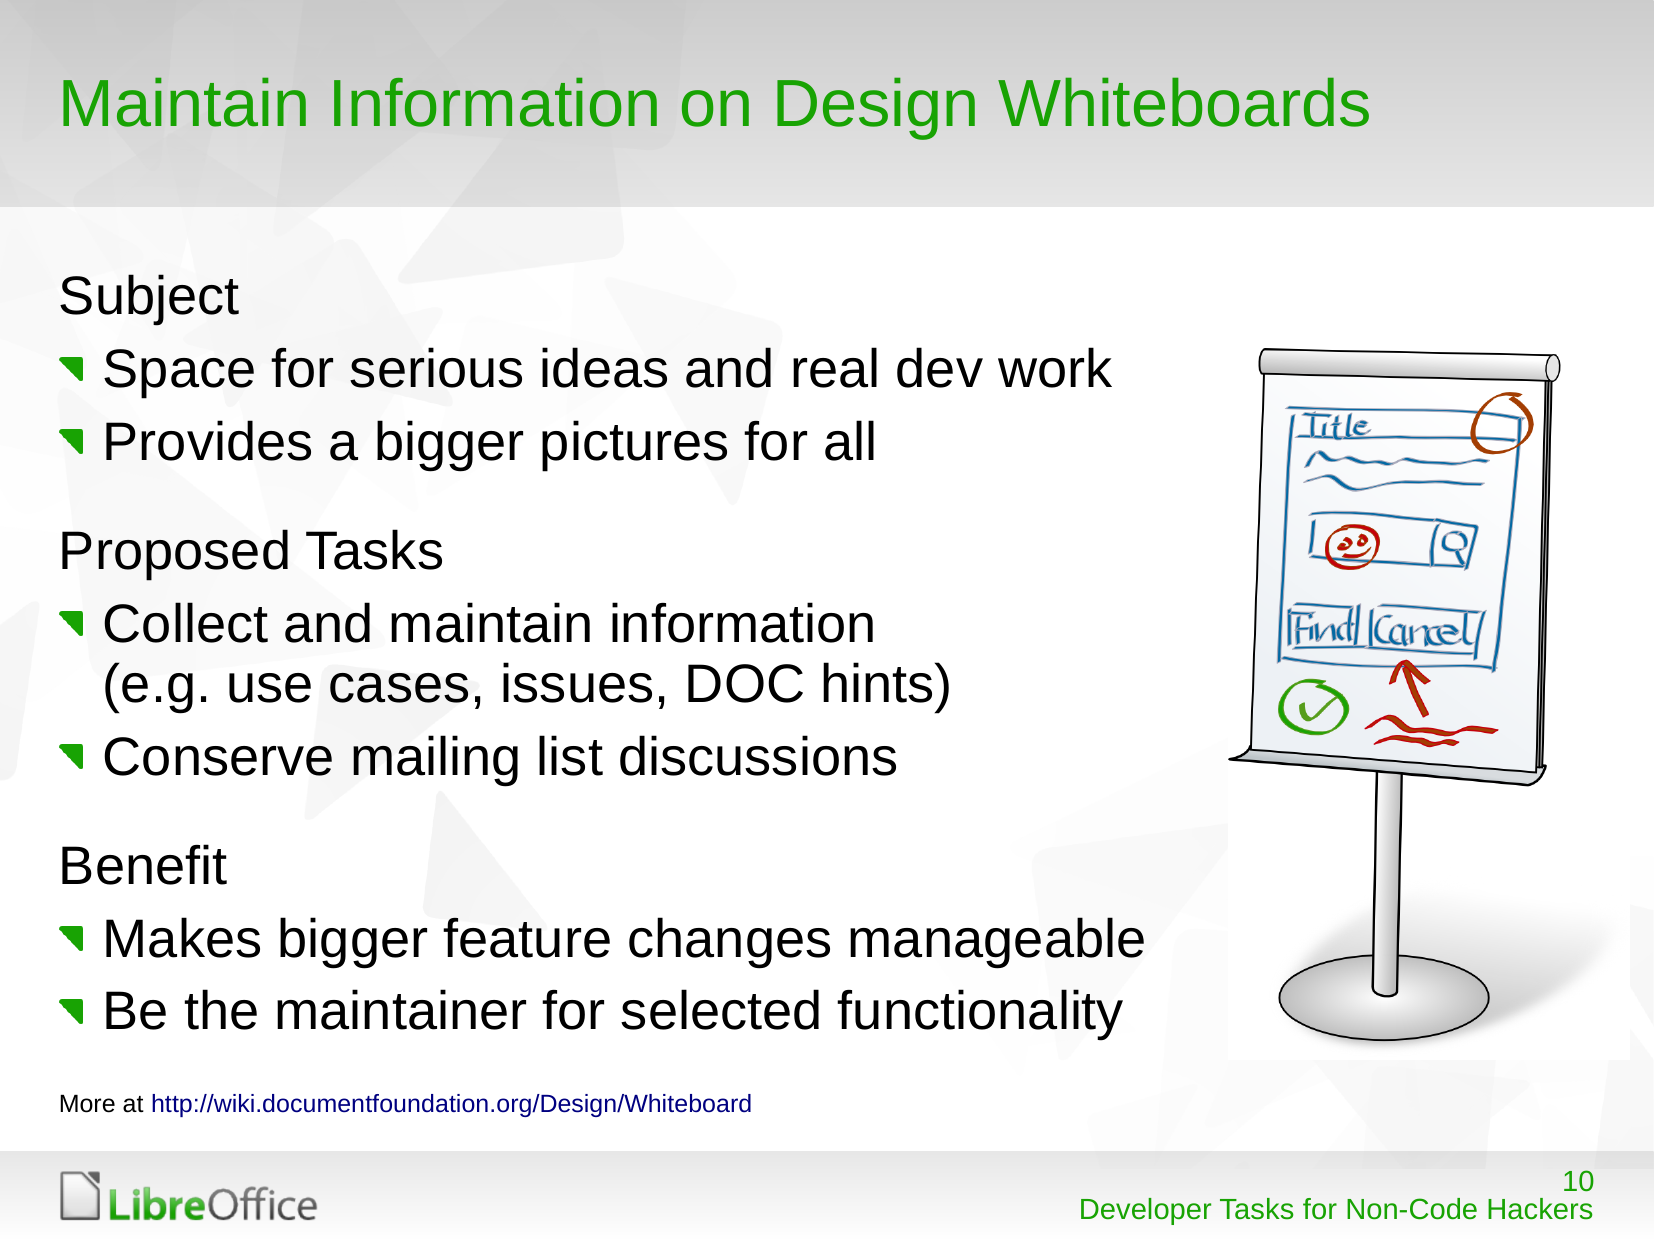

# Maintain Information on Design Whiteboards
Subject
Space for serious ideas and real dev work
Provides a bigger pictures for all
Proposed Tasks
Collect and maintain information
(e.g. use cases, issues, DOC hints)
Conserve mailing list discussions
Benefit
Makes bigger feature changes manageable
Be the maintainer for selected functionality
More at http://wiki.documentfoundation.org/Design/Whiteboard
10
Developer Tasks for Non-Code Hackers